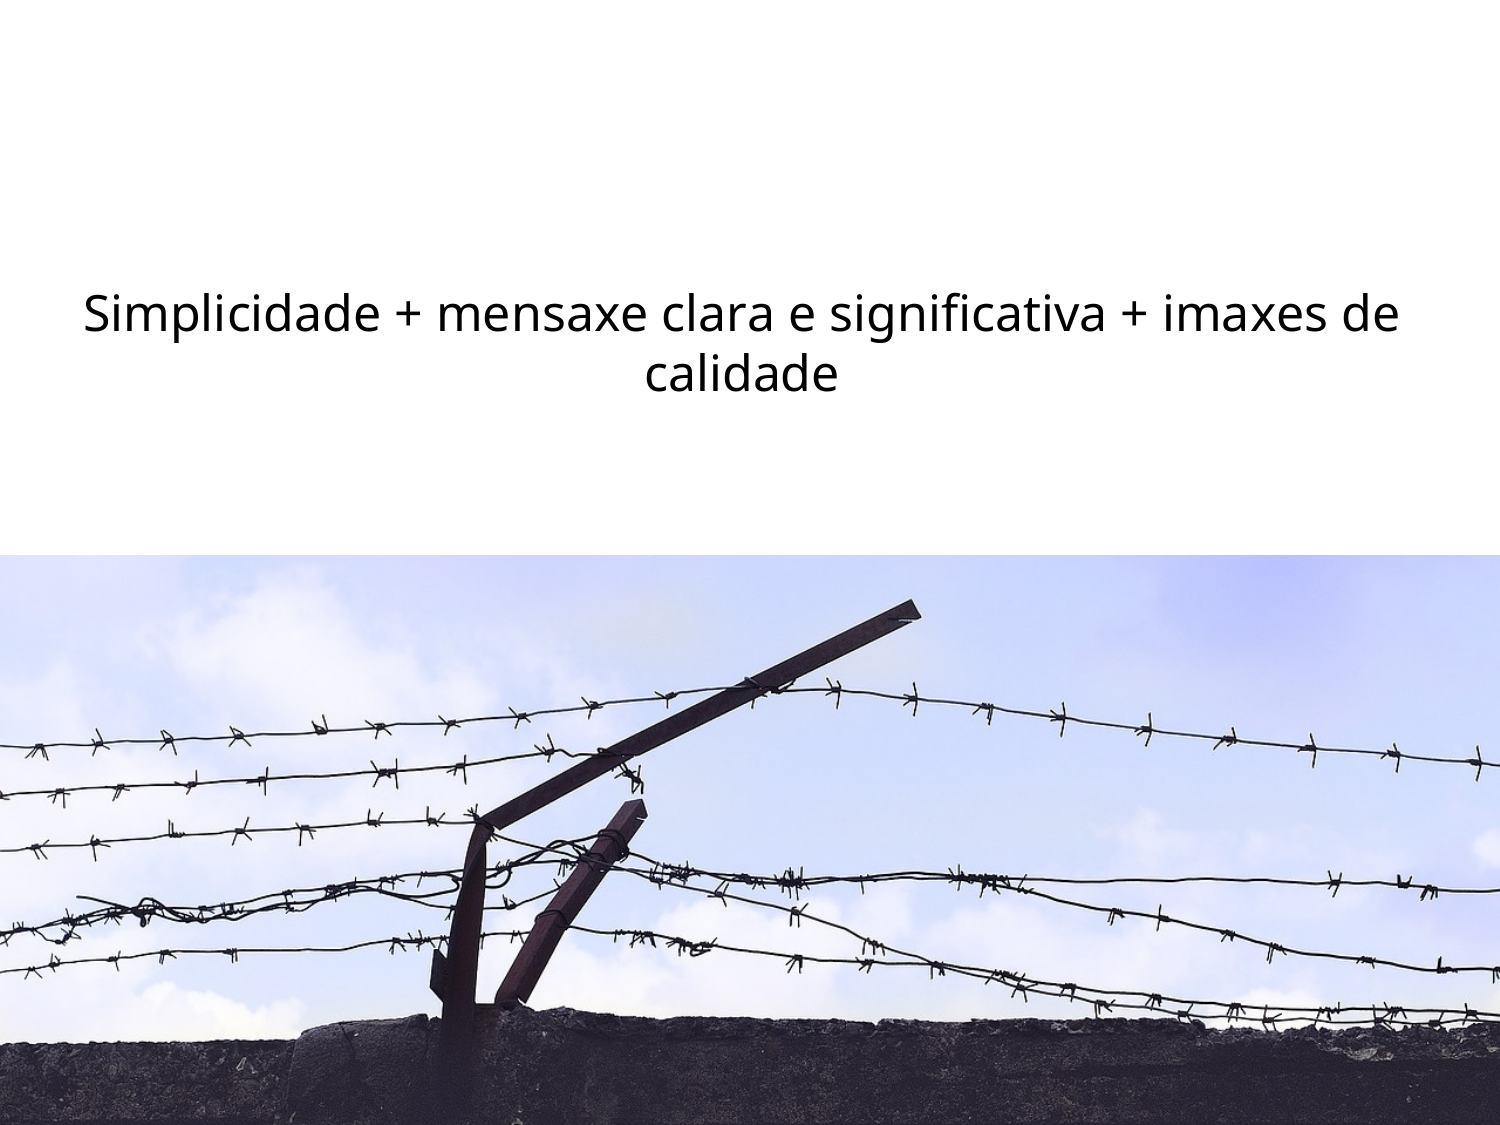

# Simplicidade + mensaxe clara e significativa + imaxes de calidade